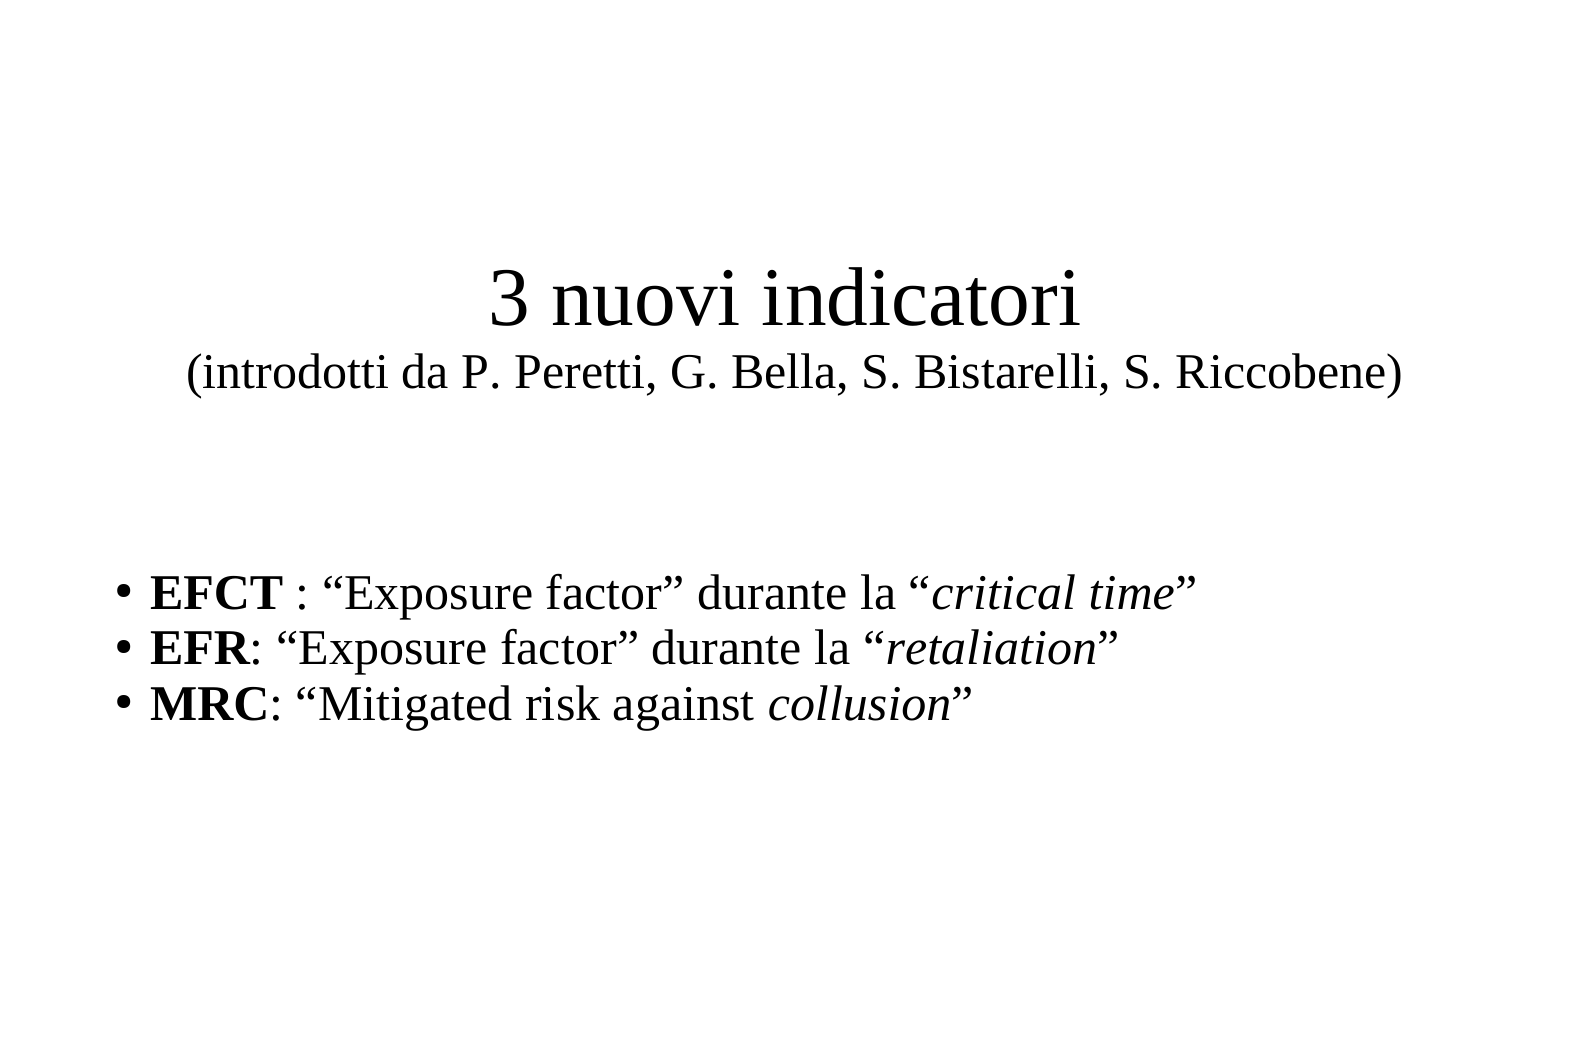

# 3 nuovi indicatori
(introdotti da P. Peretti, G. Bella, S. Bistarelli, S. Riccobene)
EFCT : “Exposure factor” durante la “critical time”
EFR: “Exposure factor” durante la “retaliation”
MRC: “Mitigated risk against collusion”